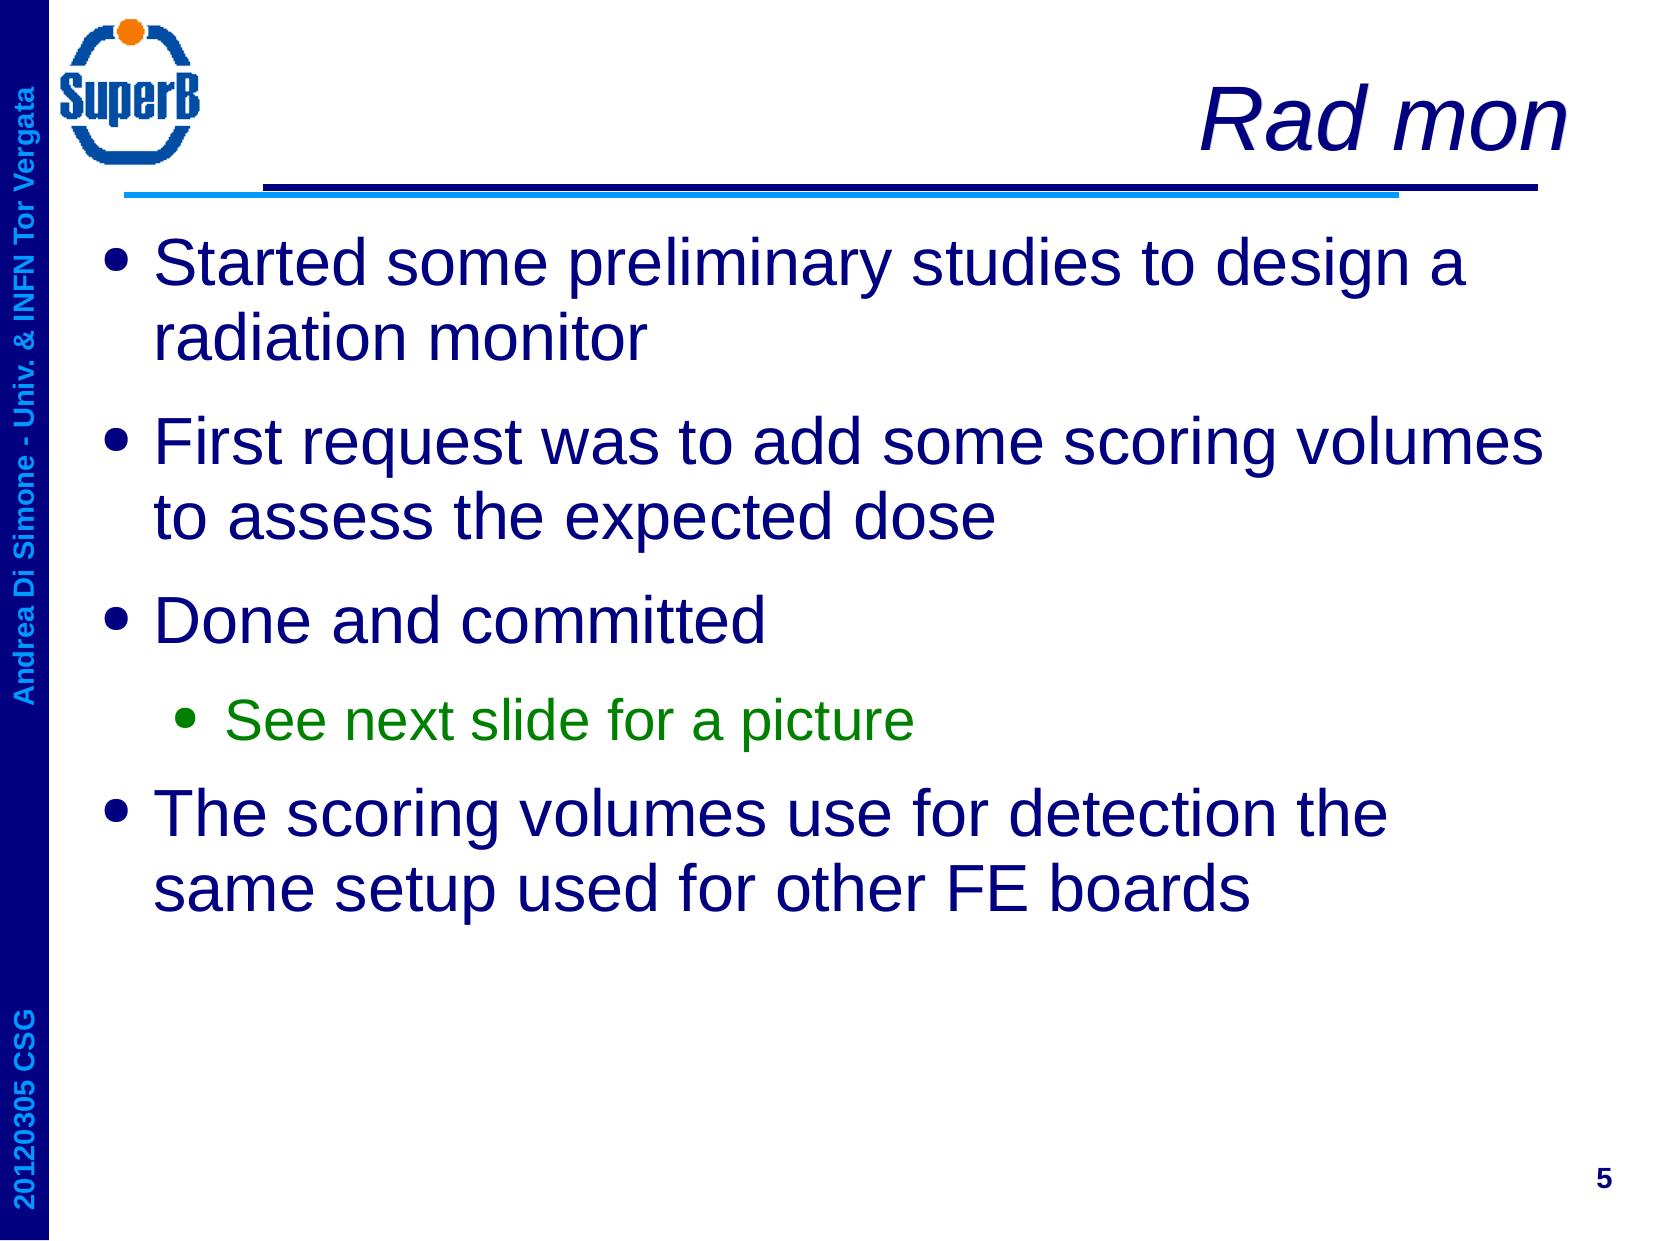

# Rad mon
Started some preliminary studies to design a radiation monitor
First request was to add some scoring volumes to assess the expected dose
Done and committed
See next slide for a picture
The scoring volumes use for detection the same setup used for other FE boards
Andrea Di Simone - Univ. & INFN Tor Vergata
20120305 CSG
5